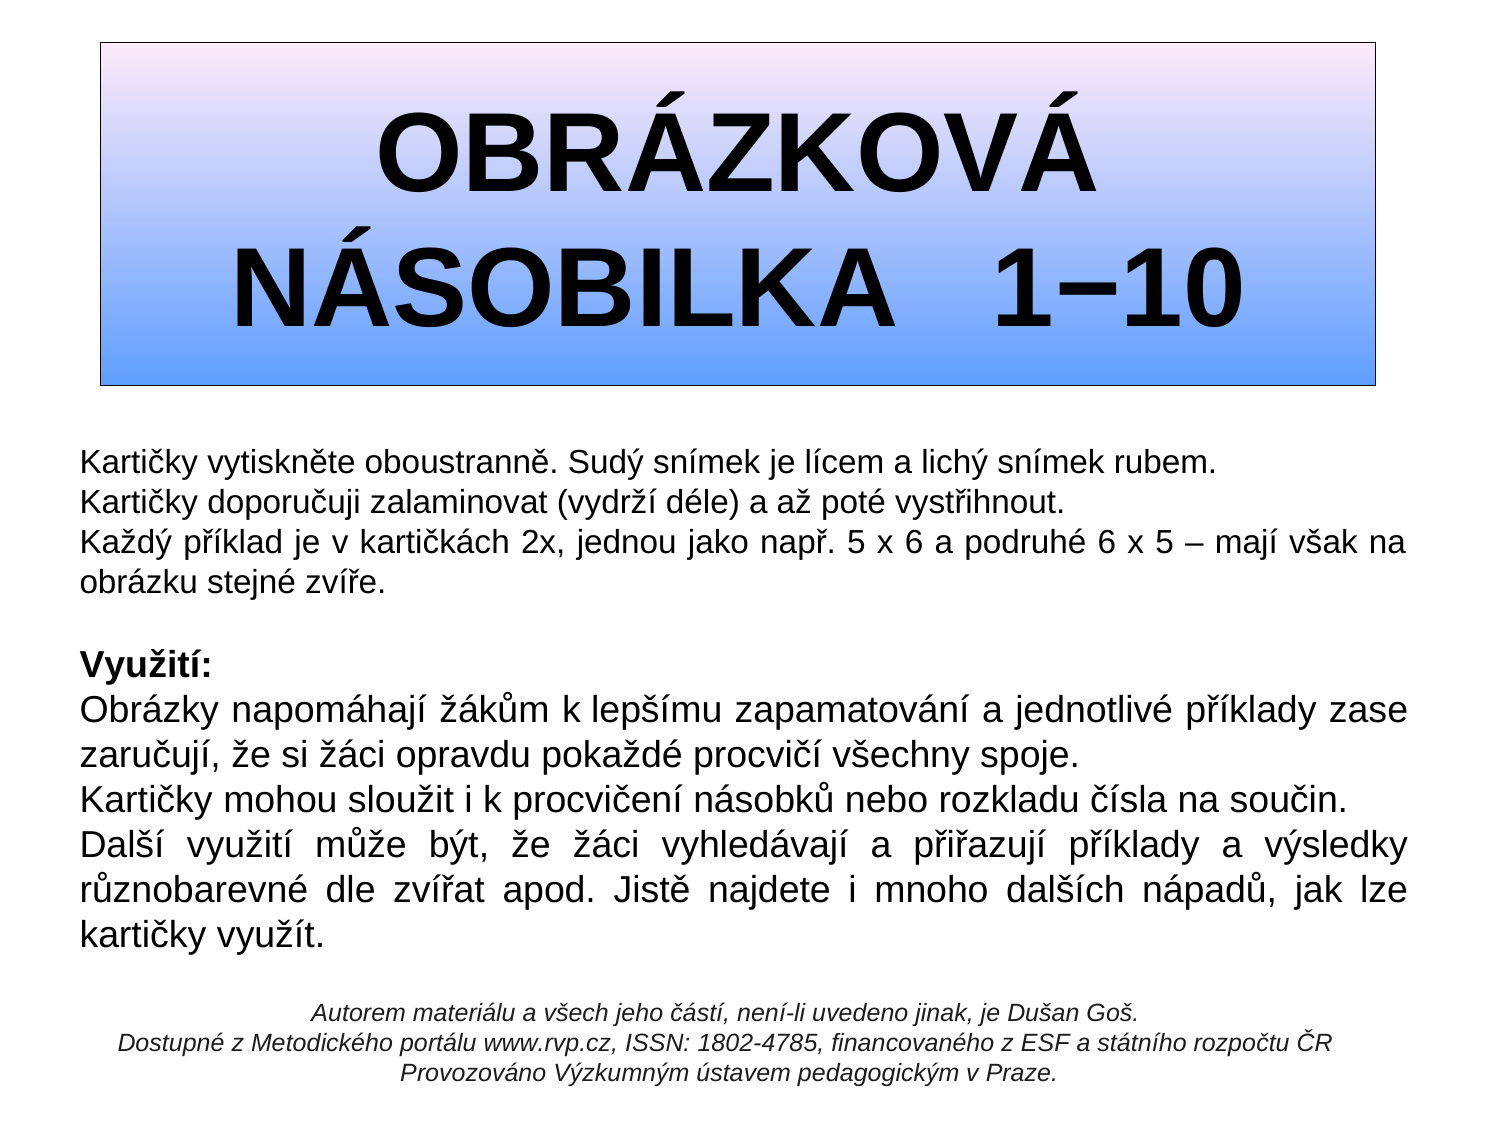

# OBRÁZKOVÁ NÁSOBILKA 1−10
Kartičky vytiskněte oboustranně. Sudý snímek je lícem a lichý snímek rubem.
Kartičky doporučuji zalaminovat (vydrží déle) a až poté vystřihnout.
Každý příklad je v kartičkách 2x, jednou jako např. 5 x 6 a podruhé 6 x 5 – mají však na obrázku stejné zvíře.
Využití:
Obrázky napomáhají žákům k lepšímu zapamatování a jednotlivé příklady zase zaručují, že si žáci opravdu pokaždé procvičí všechny spoje.
Kartičky mohou sloužit i k procvičení násobků nebo rozkladu čísla na součin.
Další využití může být, že žáci vyhledávají a přiřazují příklady a výsledky různobarevné dle zvířat apod. Jistě najdete i mnoho dalších nápadů, jak lze kartičky využít.
Autorem materiálu a všech jeho částí, není-li uvedeno jinak, je Dušan Goš.
Dostupné z Metodického portálu www.rvp.cz, ISSN: 1802-4785, financovaného z ESF a státního rozpočtu ČR
 Provozováno Výzkumným ústavem pedagogickým v Praze.